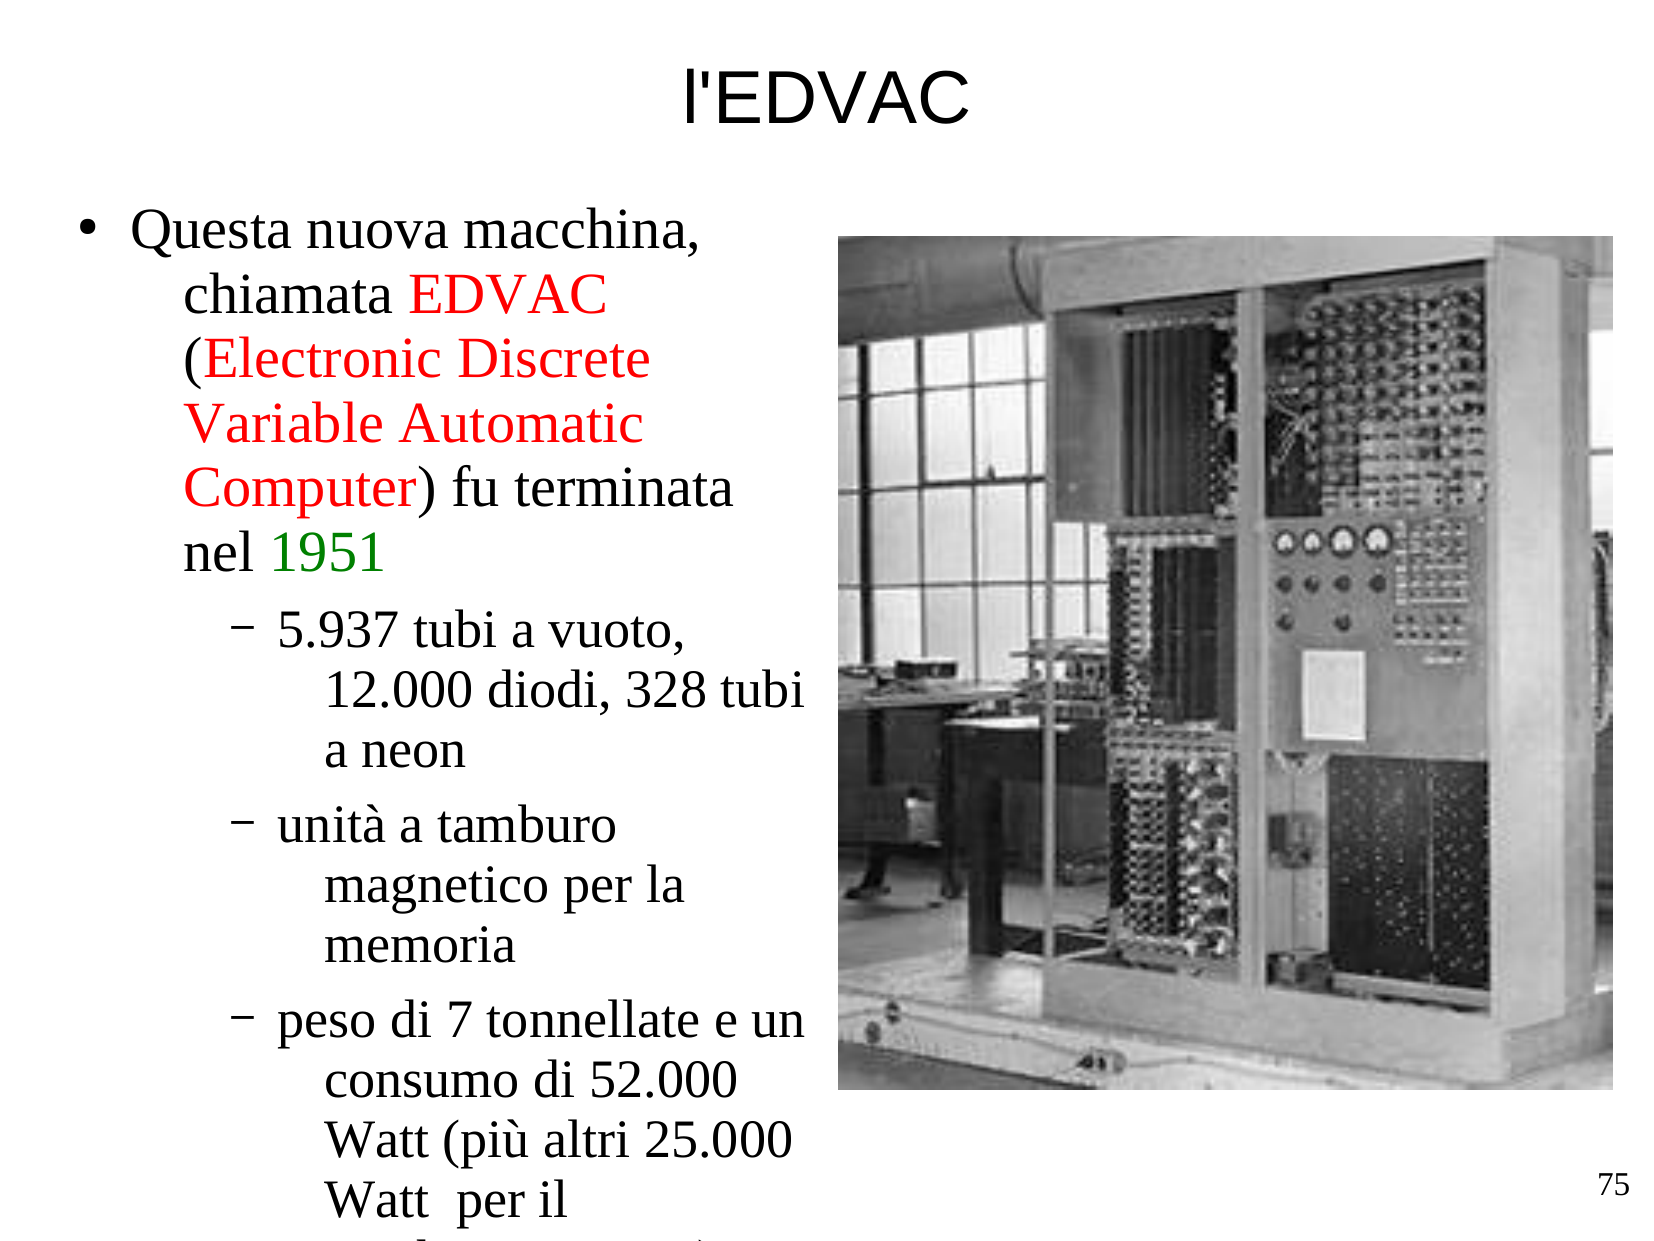

# l'EDVAC
Questa nuova macchina, chiamata EDVAC (Electronic Discrete Variable Automatic Computer) fu terminata nel 1951
5.937 tubi a vuoto, 12.000 diodi, 328 tubi a neon
unità a tamburo magnetico per la memoria
peso di 7 tonnellate e un consumo di 52.000 Watt (più altri 25.000 Watt per il condizionamento)
È il primo calcolatore “moderno” della storia.